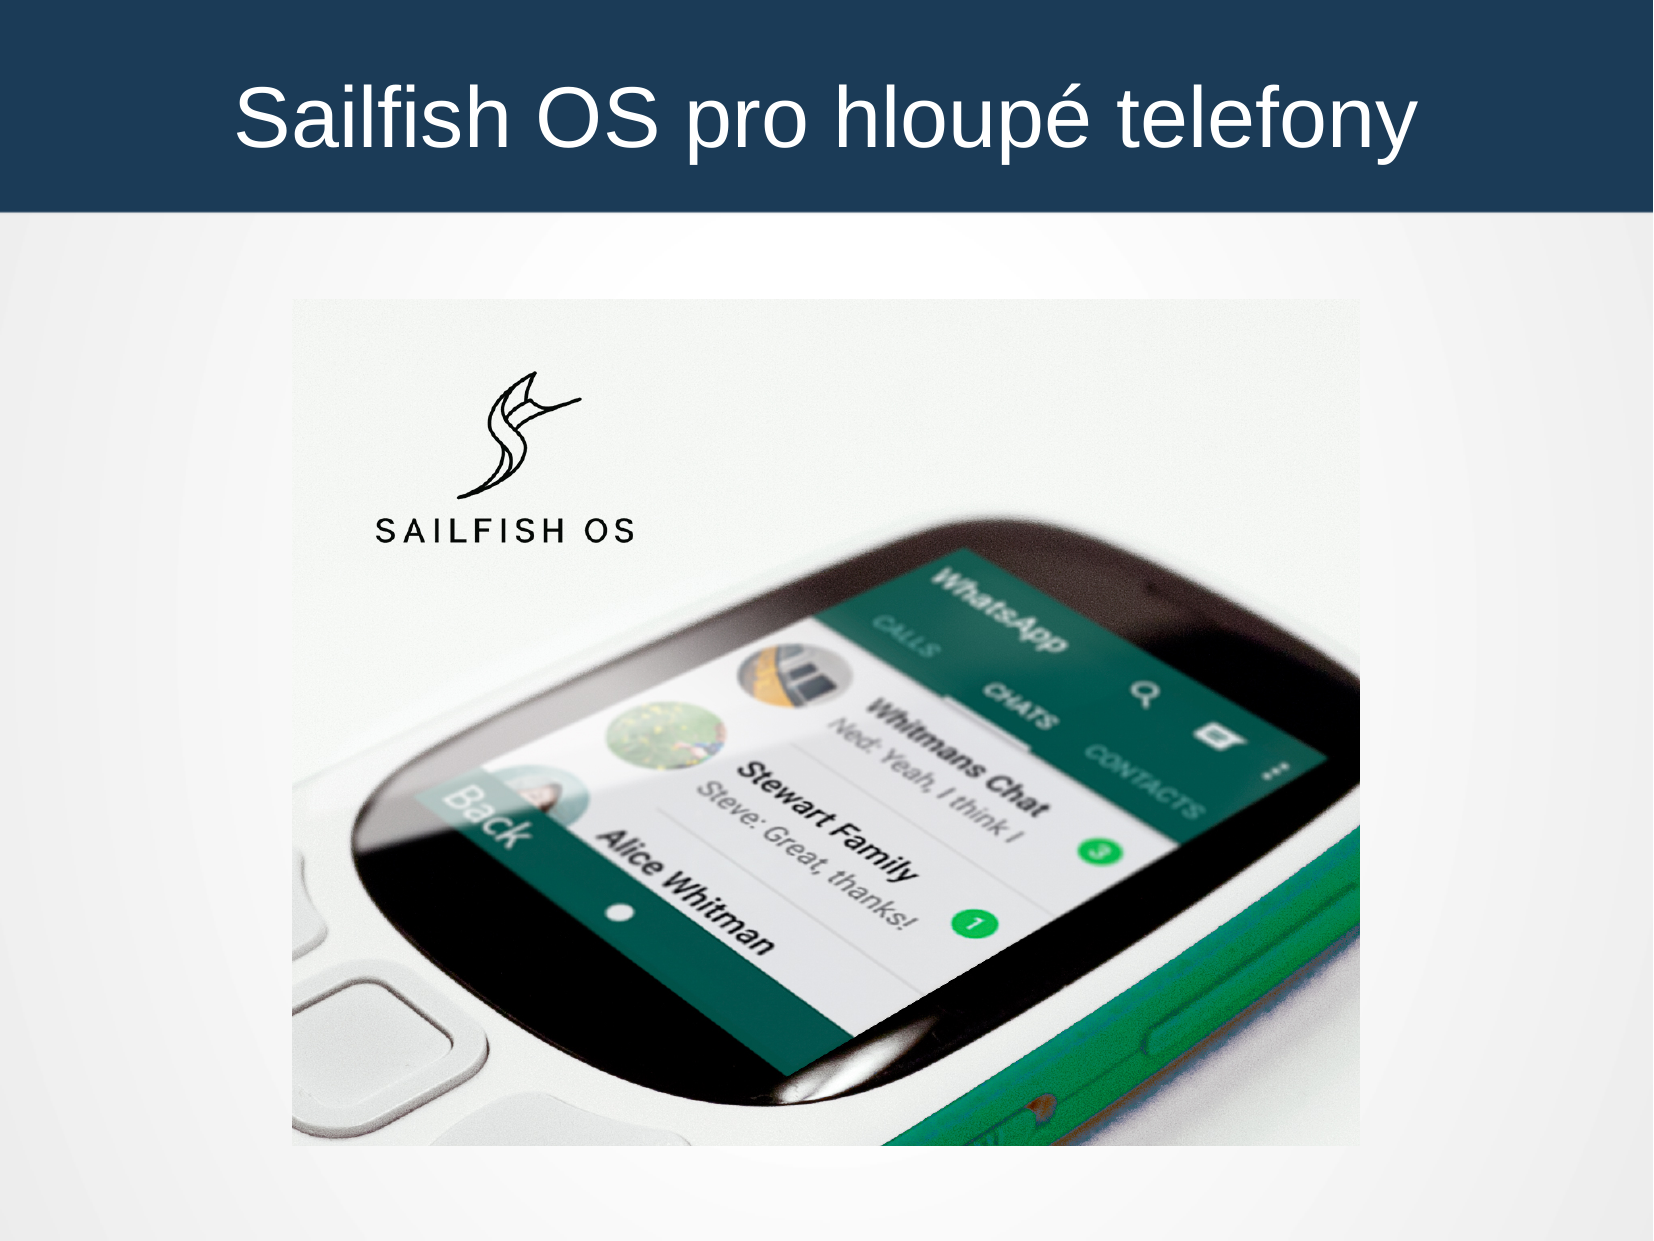

# Sailfish OS pro hloupé telefony
14